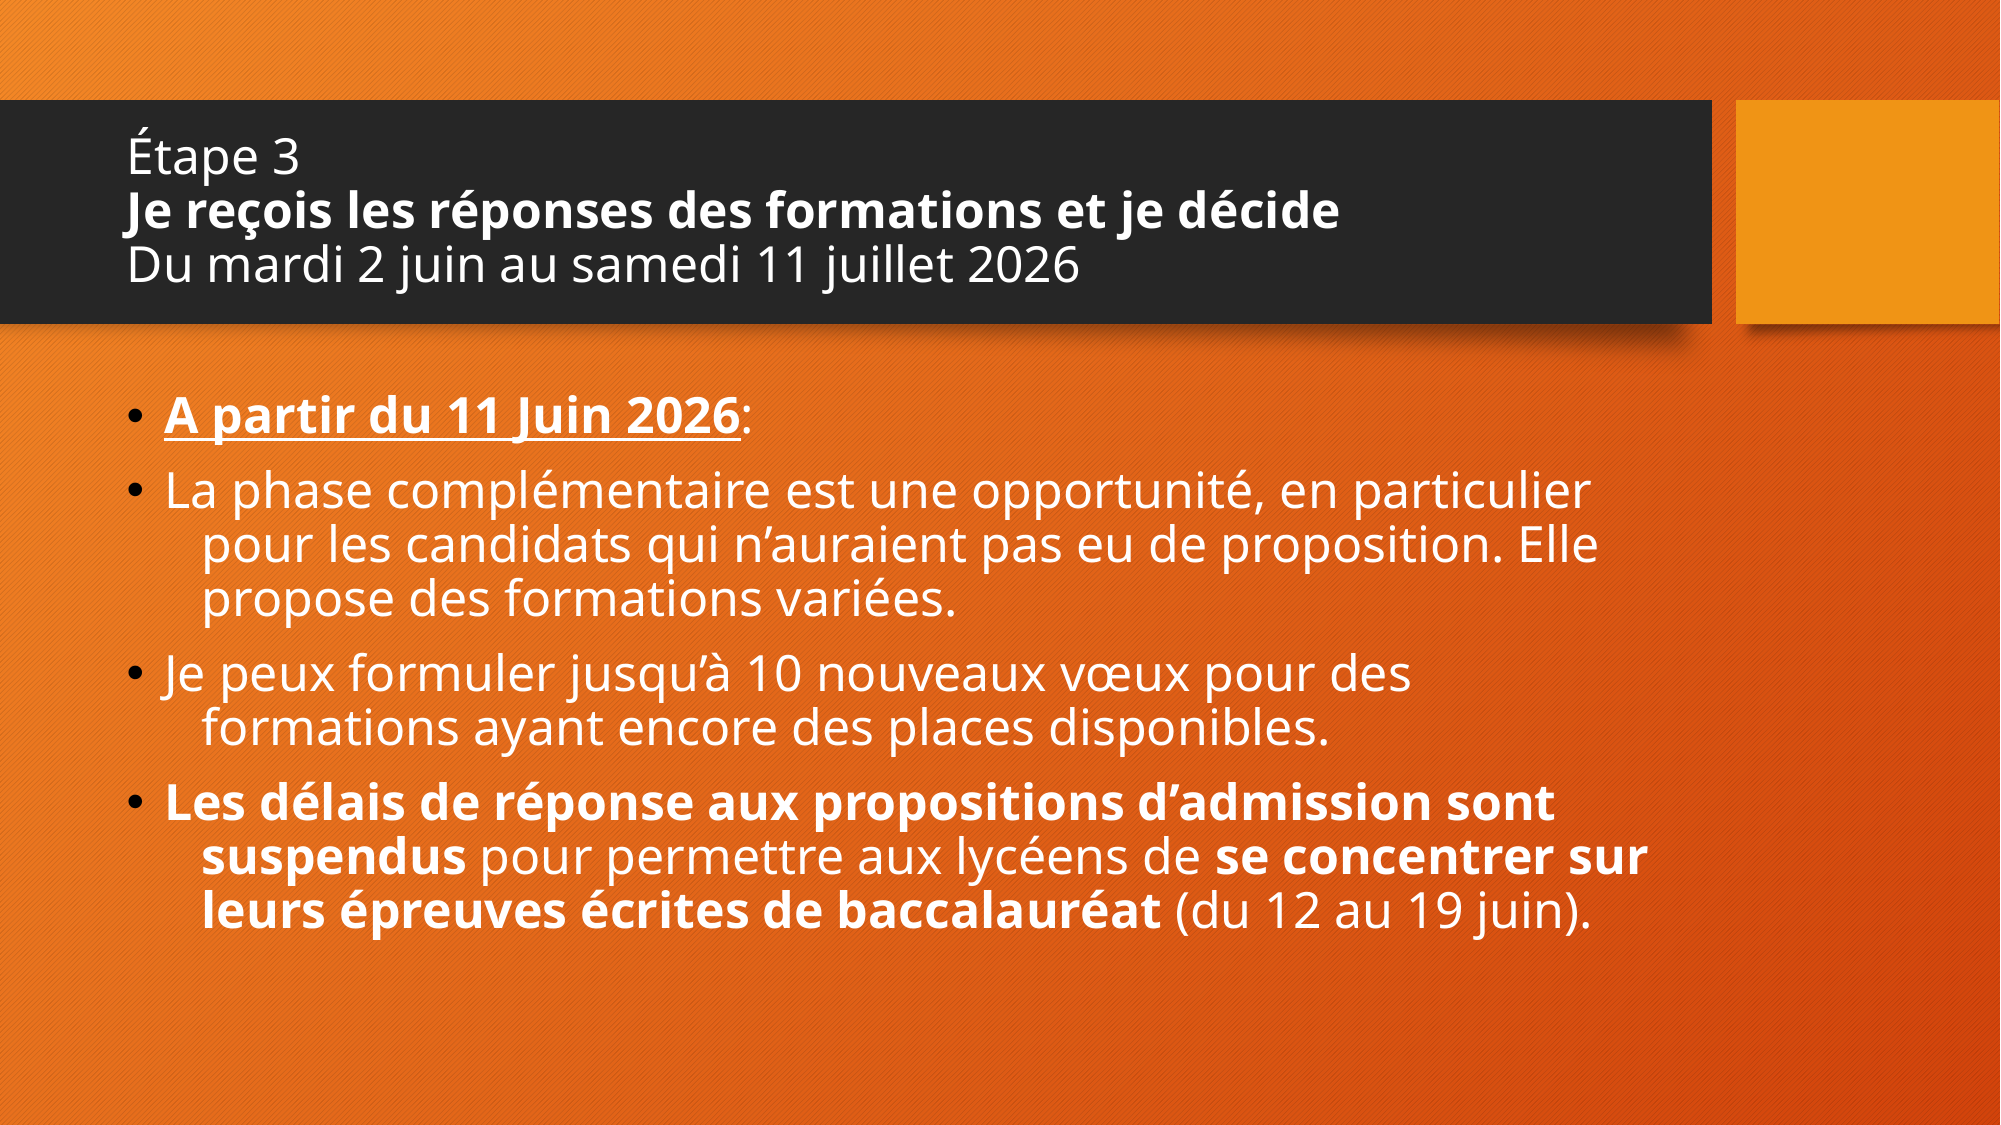

# Étape 3 Je reçois les réponses des formations et je décide Du mardi 2 juin au samedi 11 juillet 2026
A partir du 11 Juin 2026:
La phase complémentaire est une opportunité, en particulier pour les candidats qui n’auraient pas eu de proposition. Elle propose des formations variées.
Je peux formuler jusqu’à 10 nouveaux vœux pour des formations ayant encore des places disponibles.
Les délais de réponse aux propositions d’admission sont suspendus pour permettre aux lycéens de se concentrer sur leurs épreuves écrites de baccalauréat (du 12 au 19 juin).